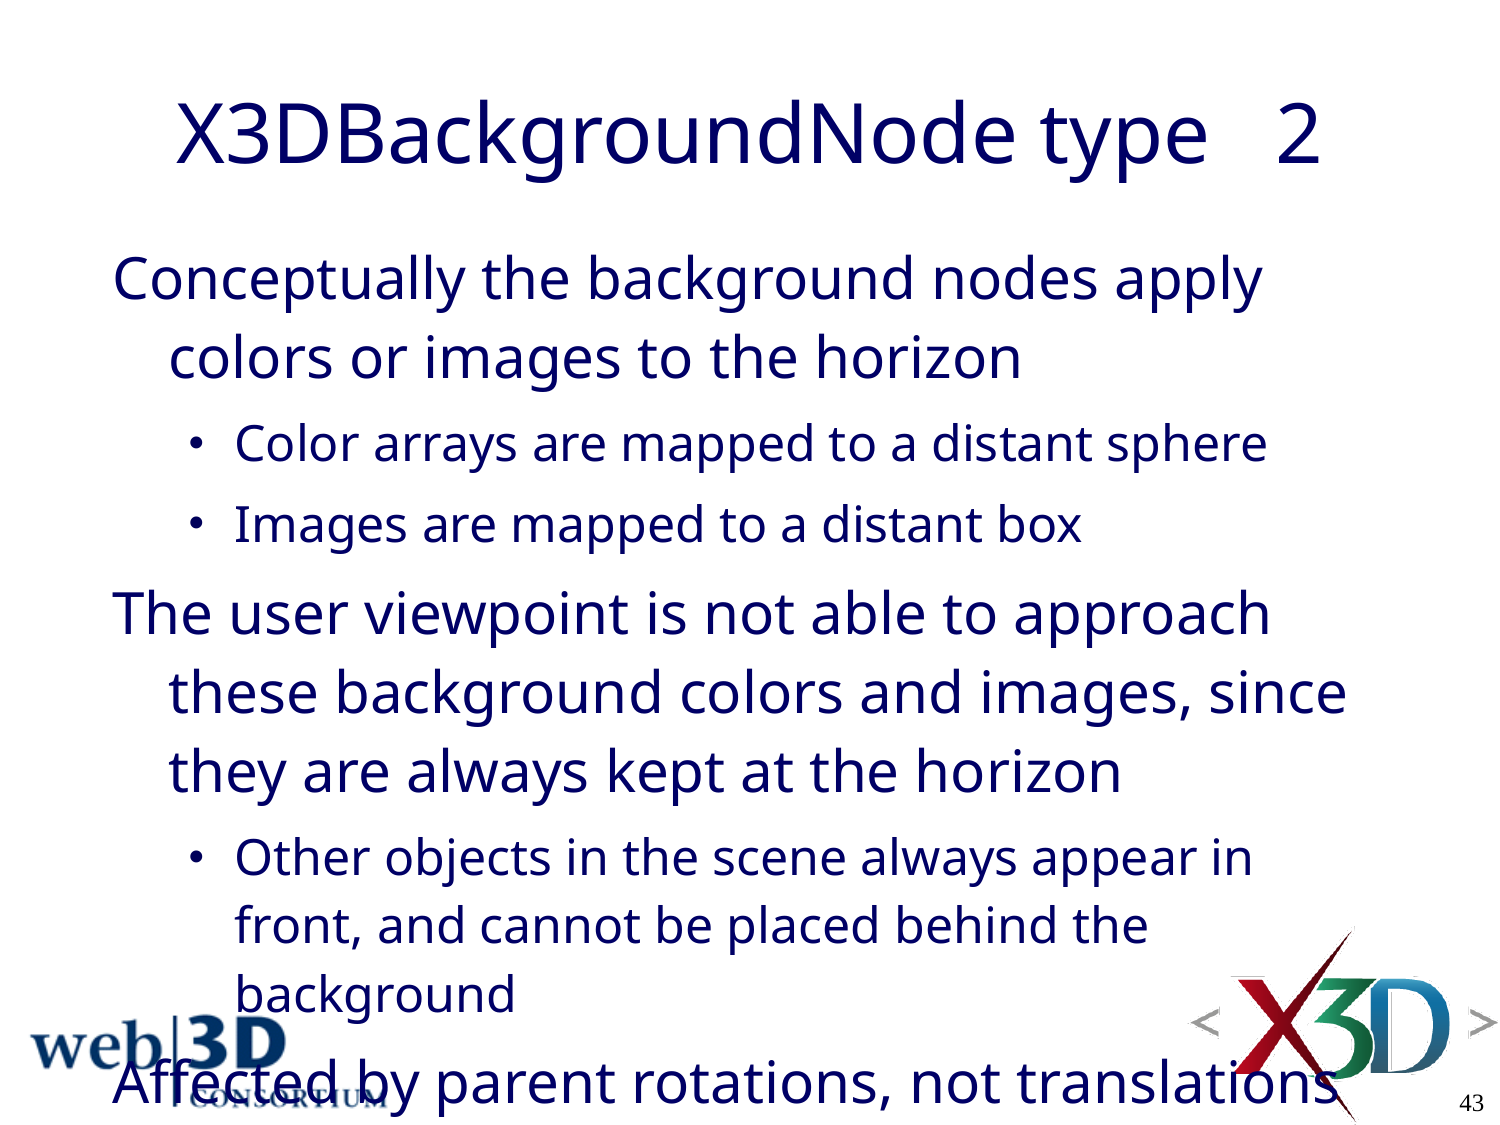

# X3DBackgroundNode type 2
Conceptually the background nodes apply colors or images to the horizon
Color arrays are mapped to a distant sphere
Images are mapped to a distant box
The user viewpoint is not able to approach these background colors and images, since they are always kept at the horizon
Other objects in the scene always appear in front, and cannot be placed behind the background
Affected by parent rotations, not translations